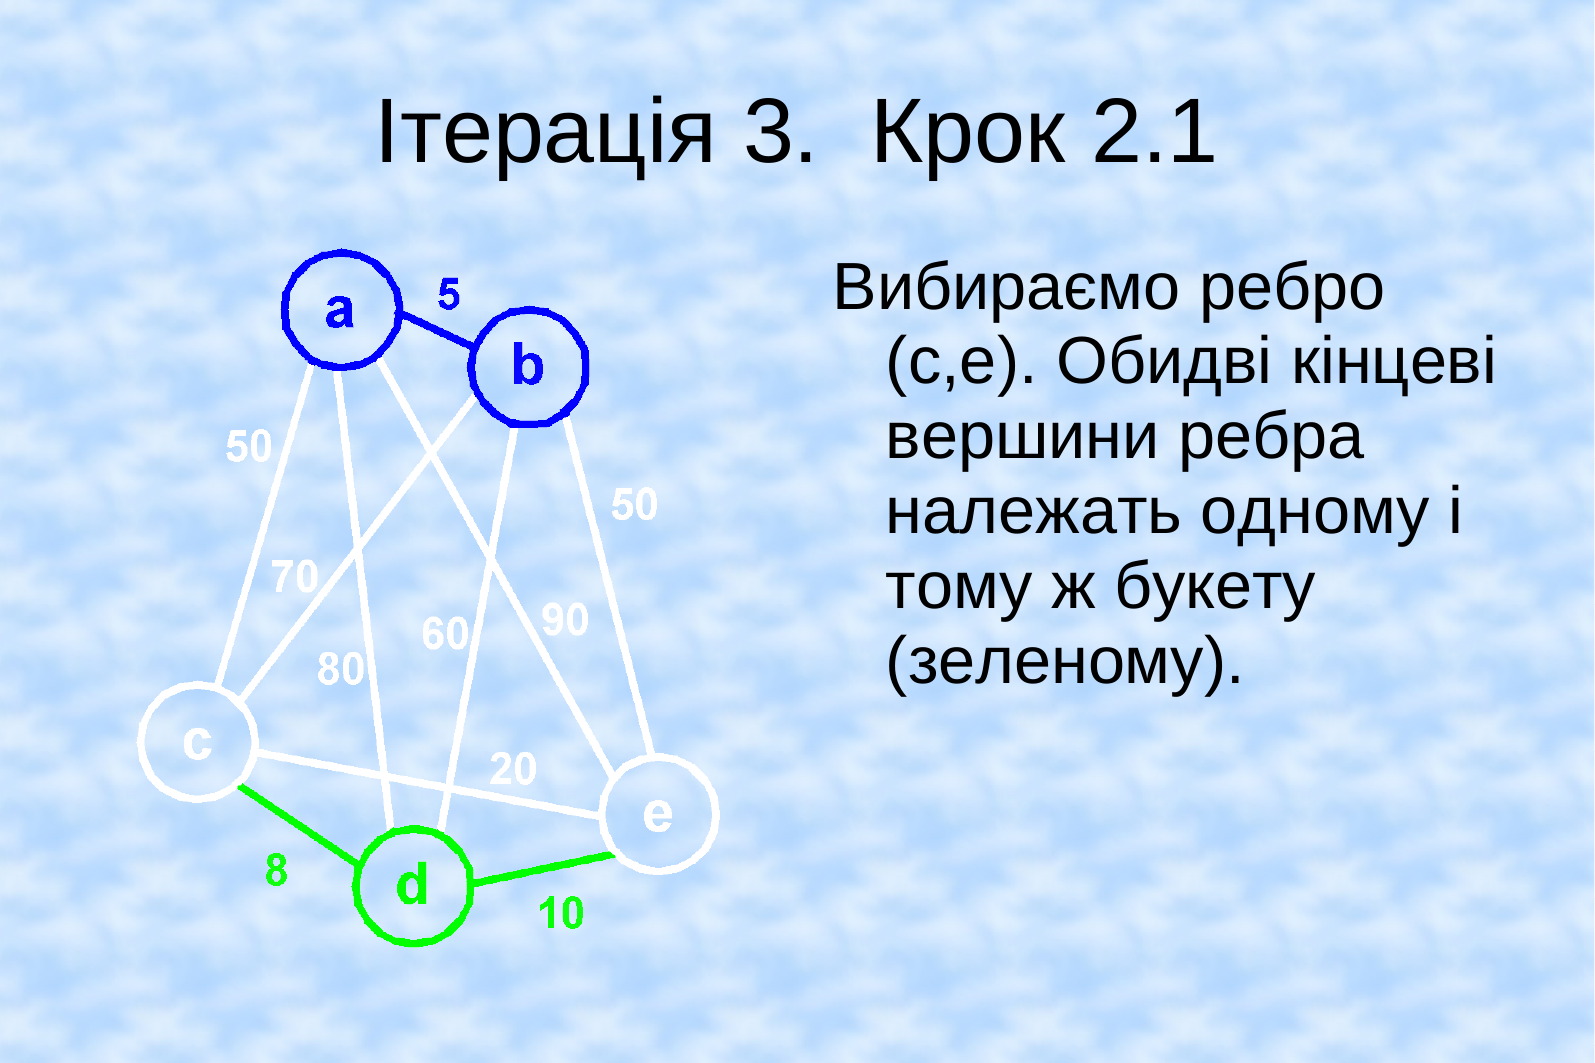

# Ітерація 3. Крок 2.1
Вибираємо ребро (с,e). Обидві кінцеві вершини ребра належать одному і тому ж букету (зеленому).